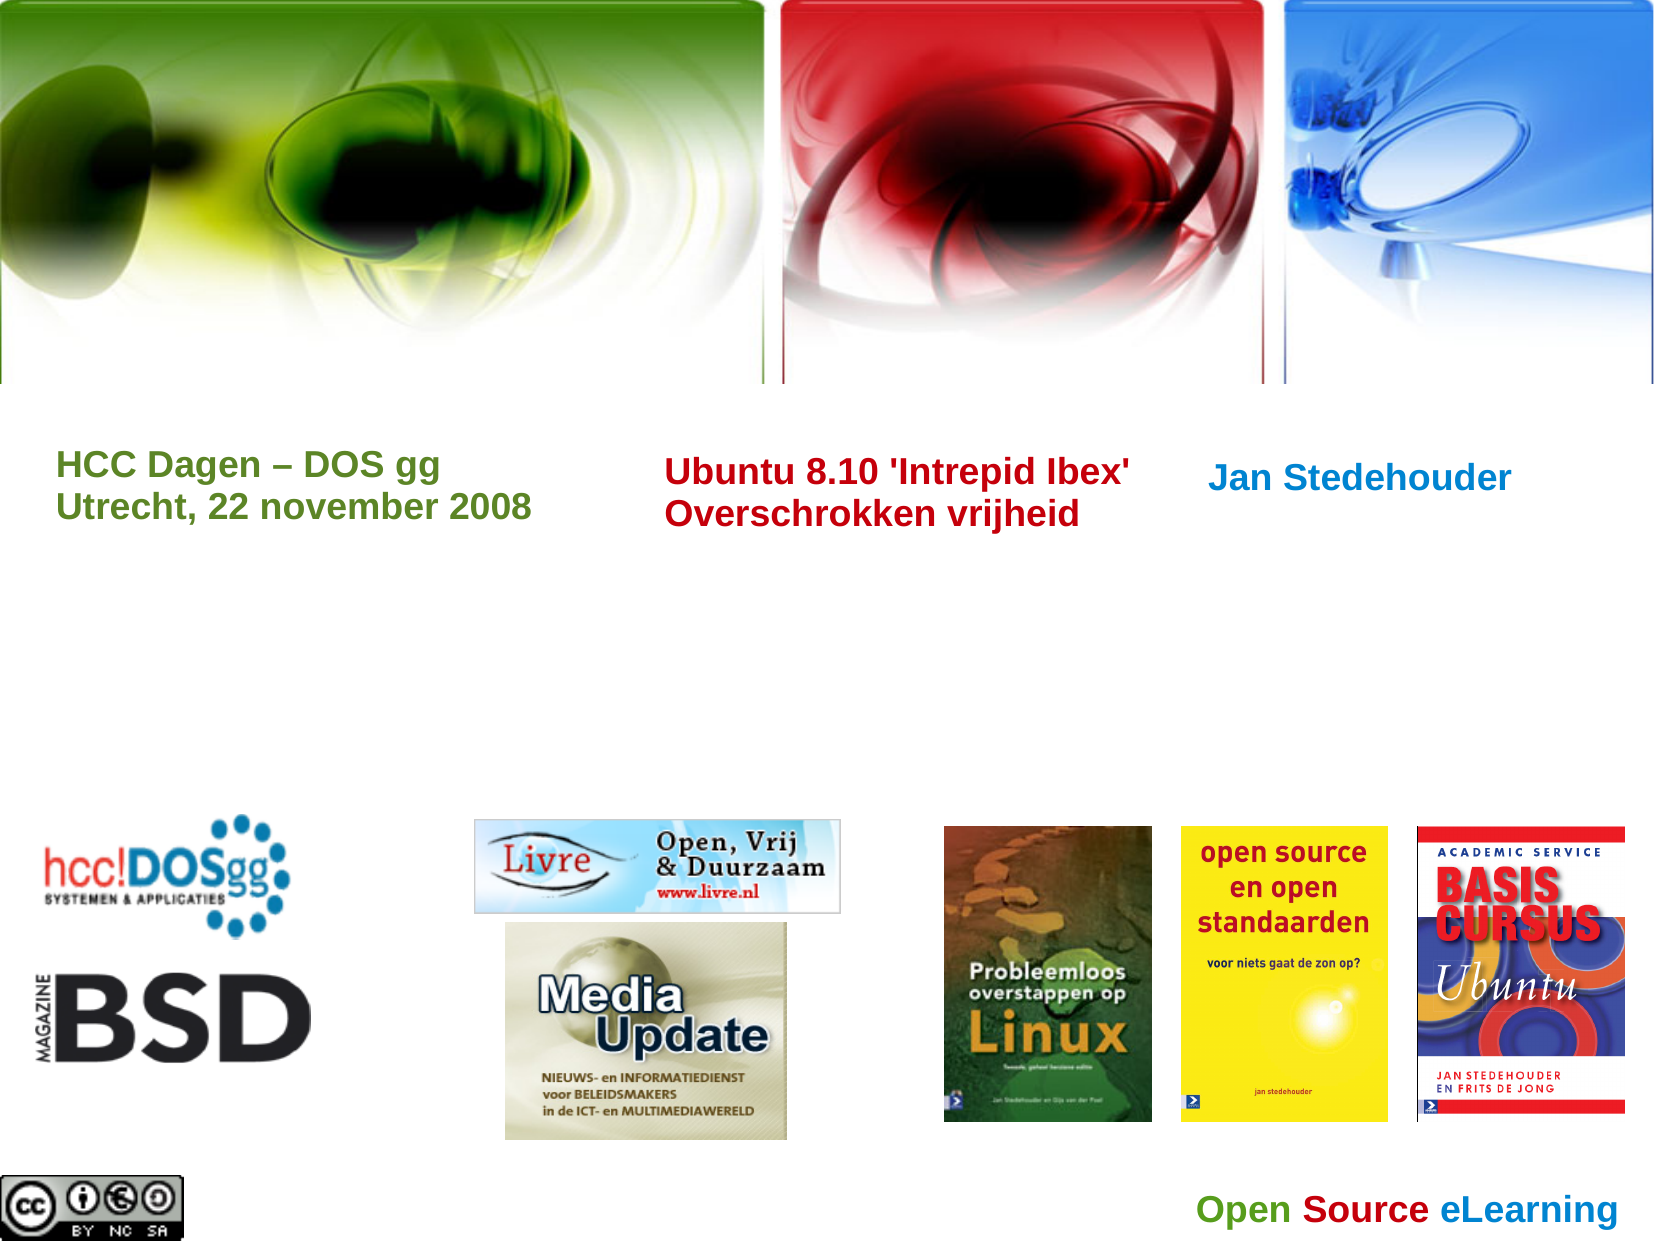

HCC Dagen – DOS gg
Utrecht, 22 november 2008
Ubuntu 8.10 'Intrepid Ibex'
Overschrokken vrijheid
Jan Stedehouder
Open Source eLearning